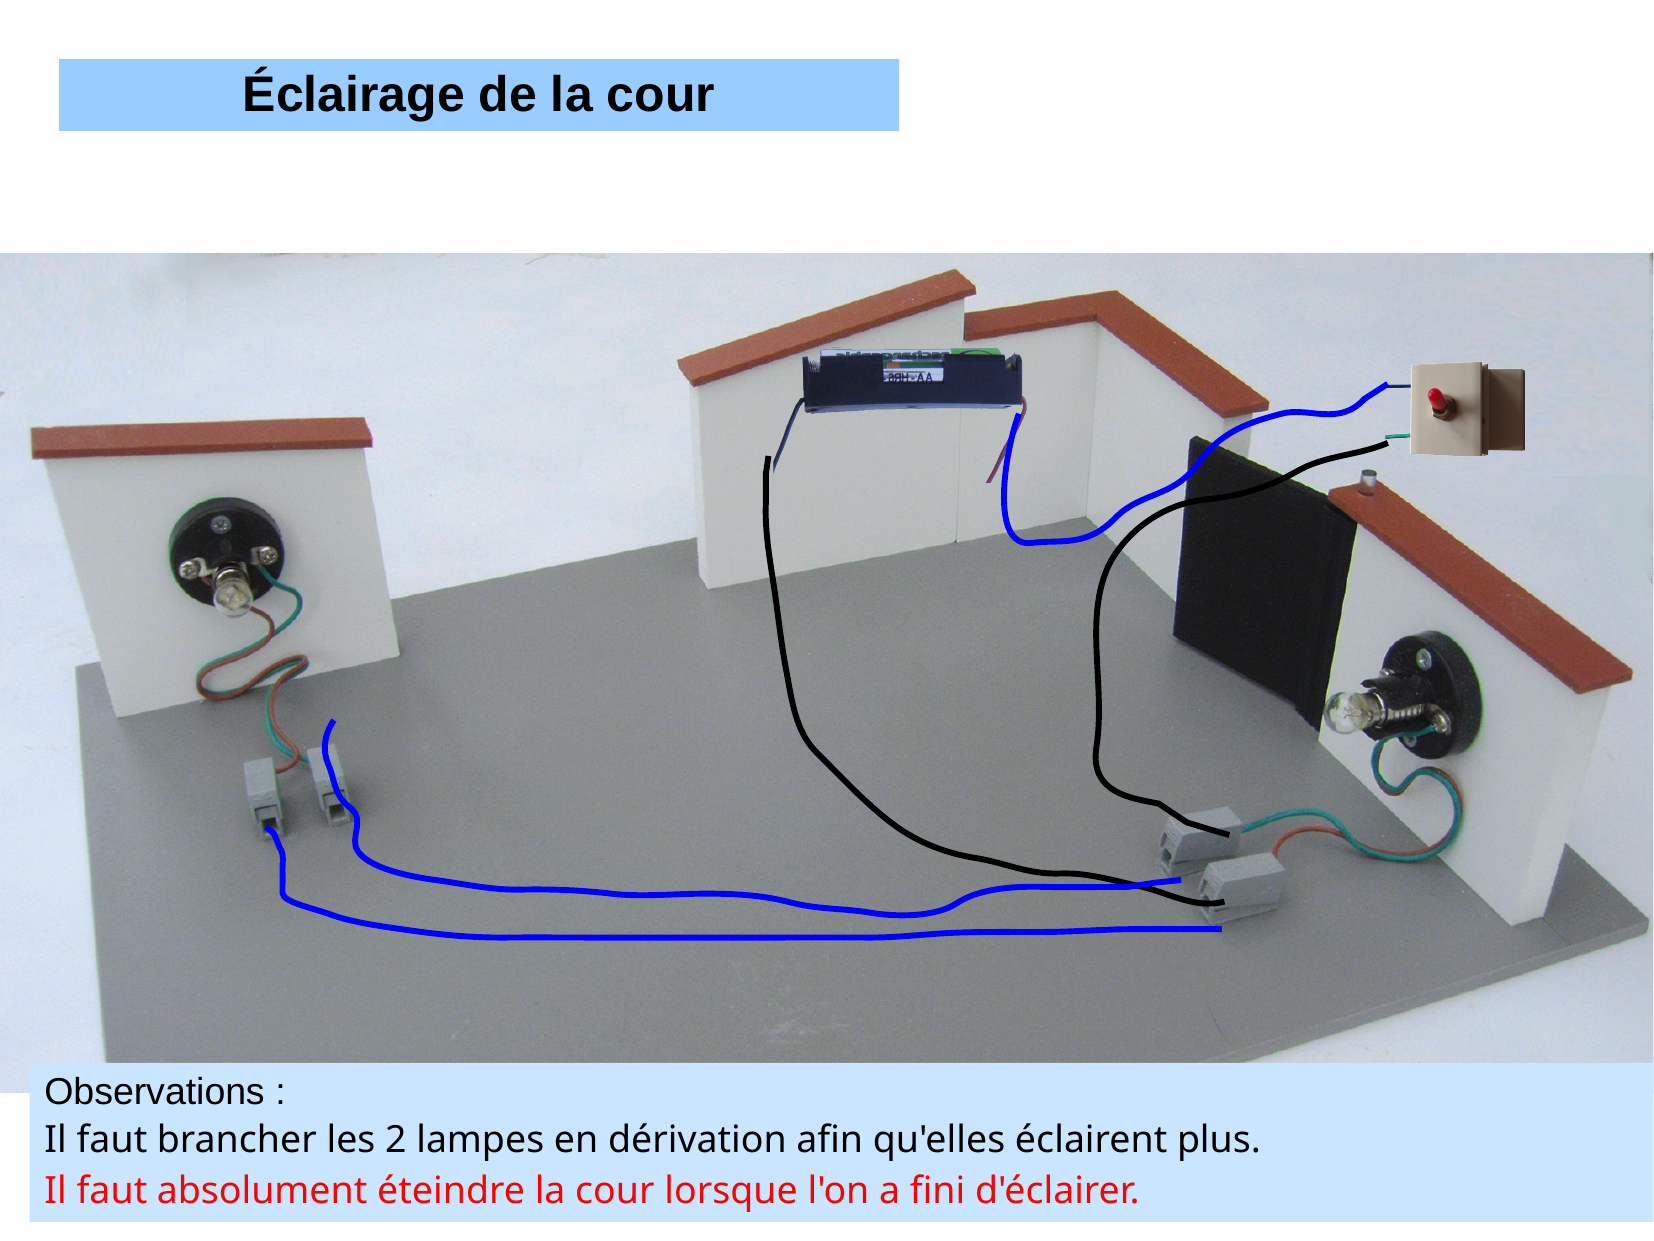

Éclairage de la cour
Observations :
Il faut brancher les 2 lampes en dérivation afin qu'elles éclairent plus.
Il faut absolument éteindre la cour lorsque l'on a fini d'éclairer.